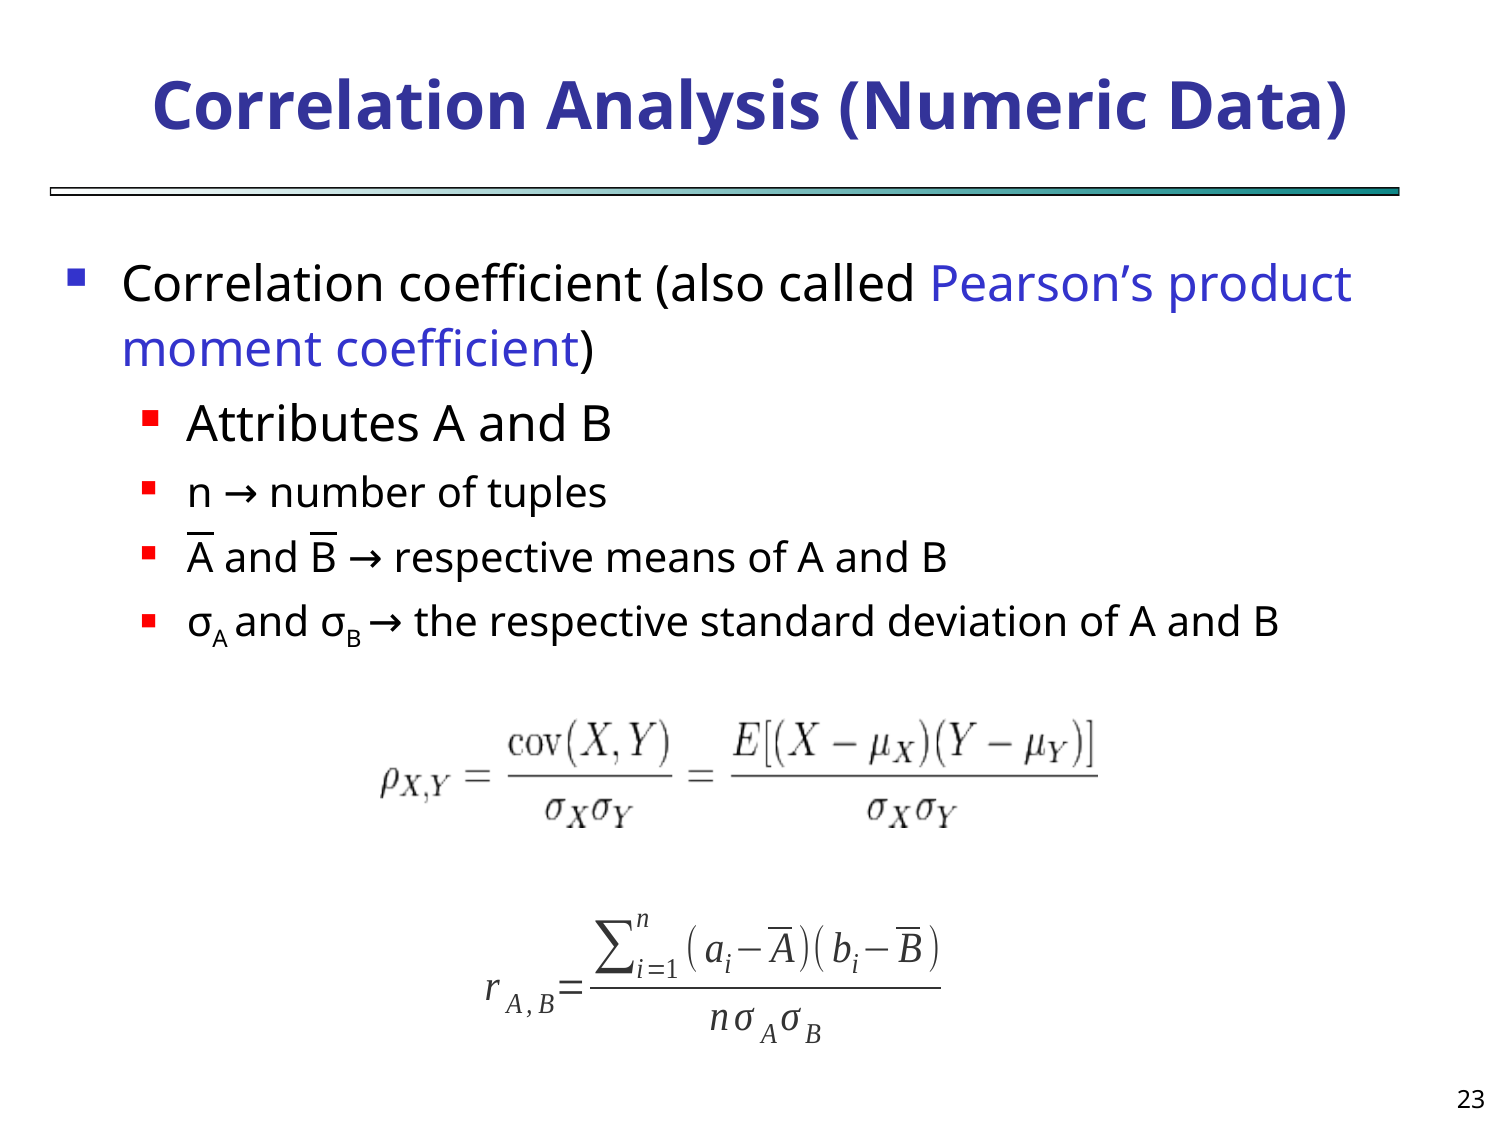

# Correlation Analysis (Numeric Data)
Correlation coefficient (also called Pearson’s product moment coefficient)
Attributes A and B
n → number of tuples
A and B → respective means of A and B
σA and σB → the respective standard deviation of A and B